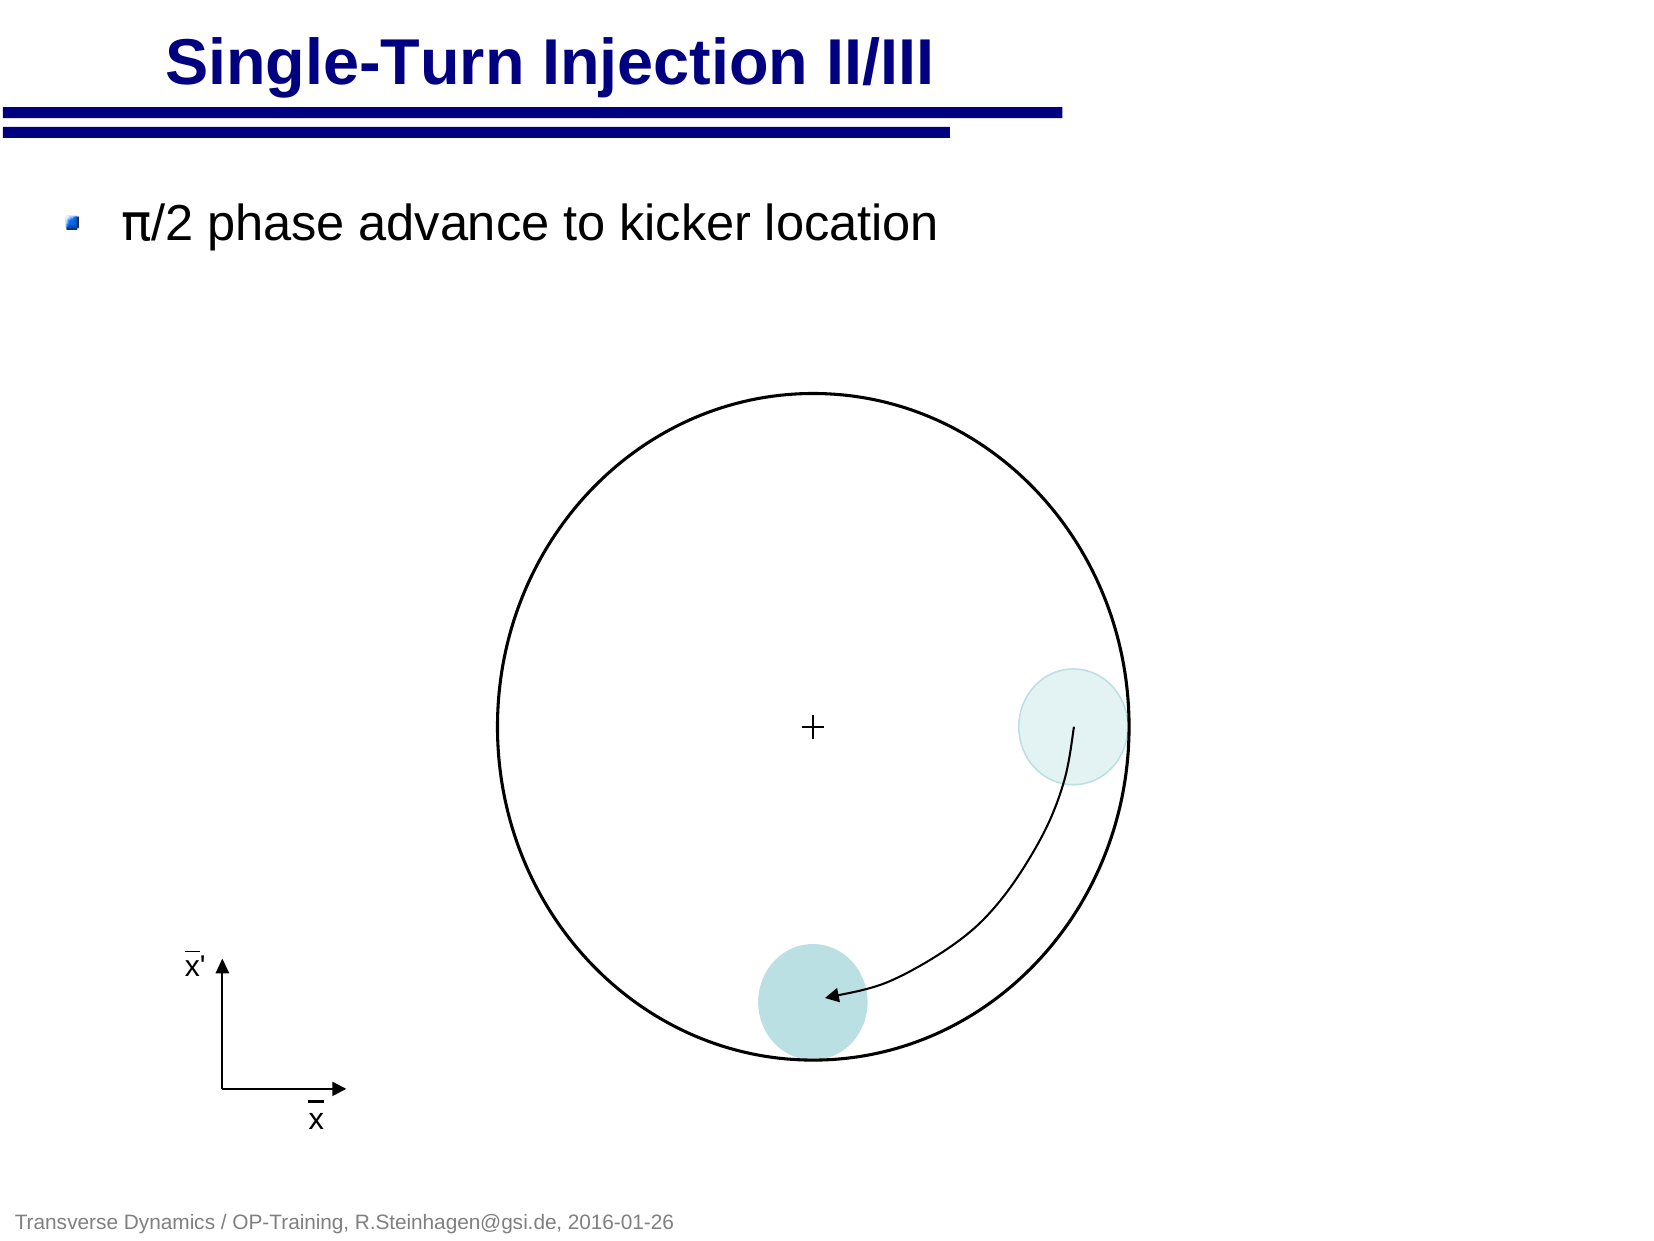

# Single-Turn Injection II/III
π/2 phase advance to kicker location
x'
x